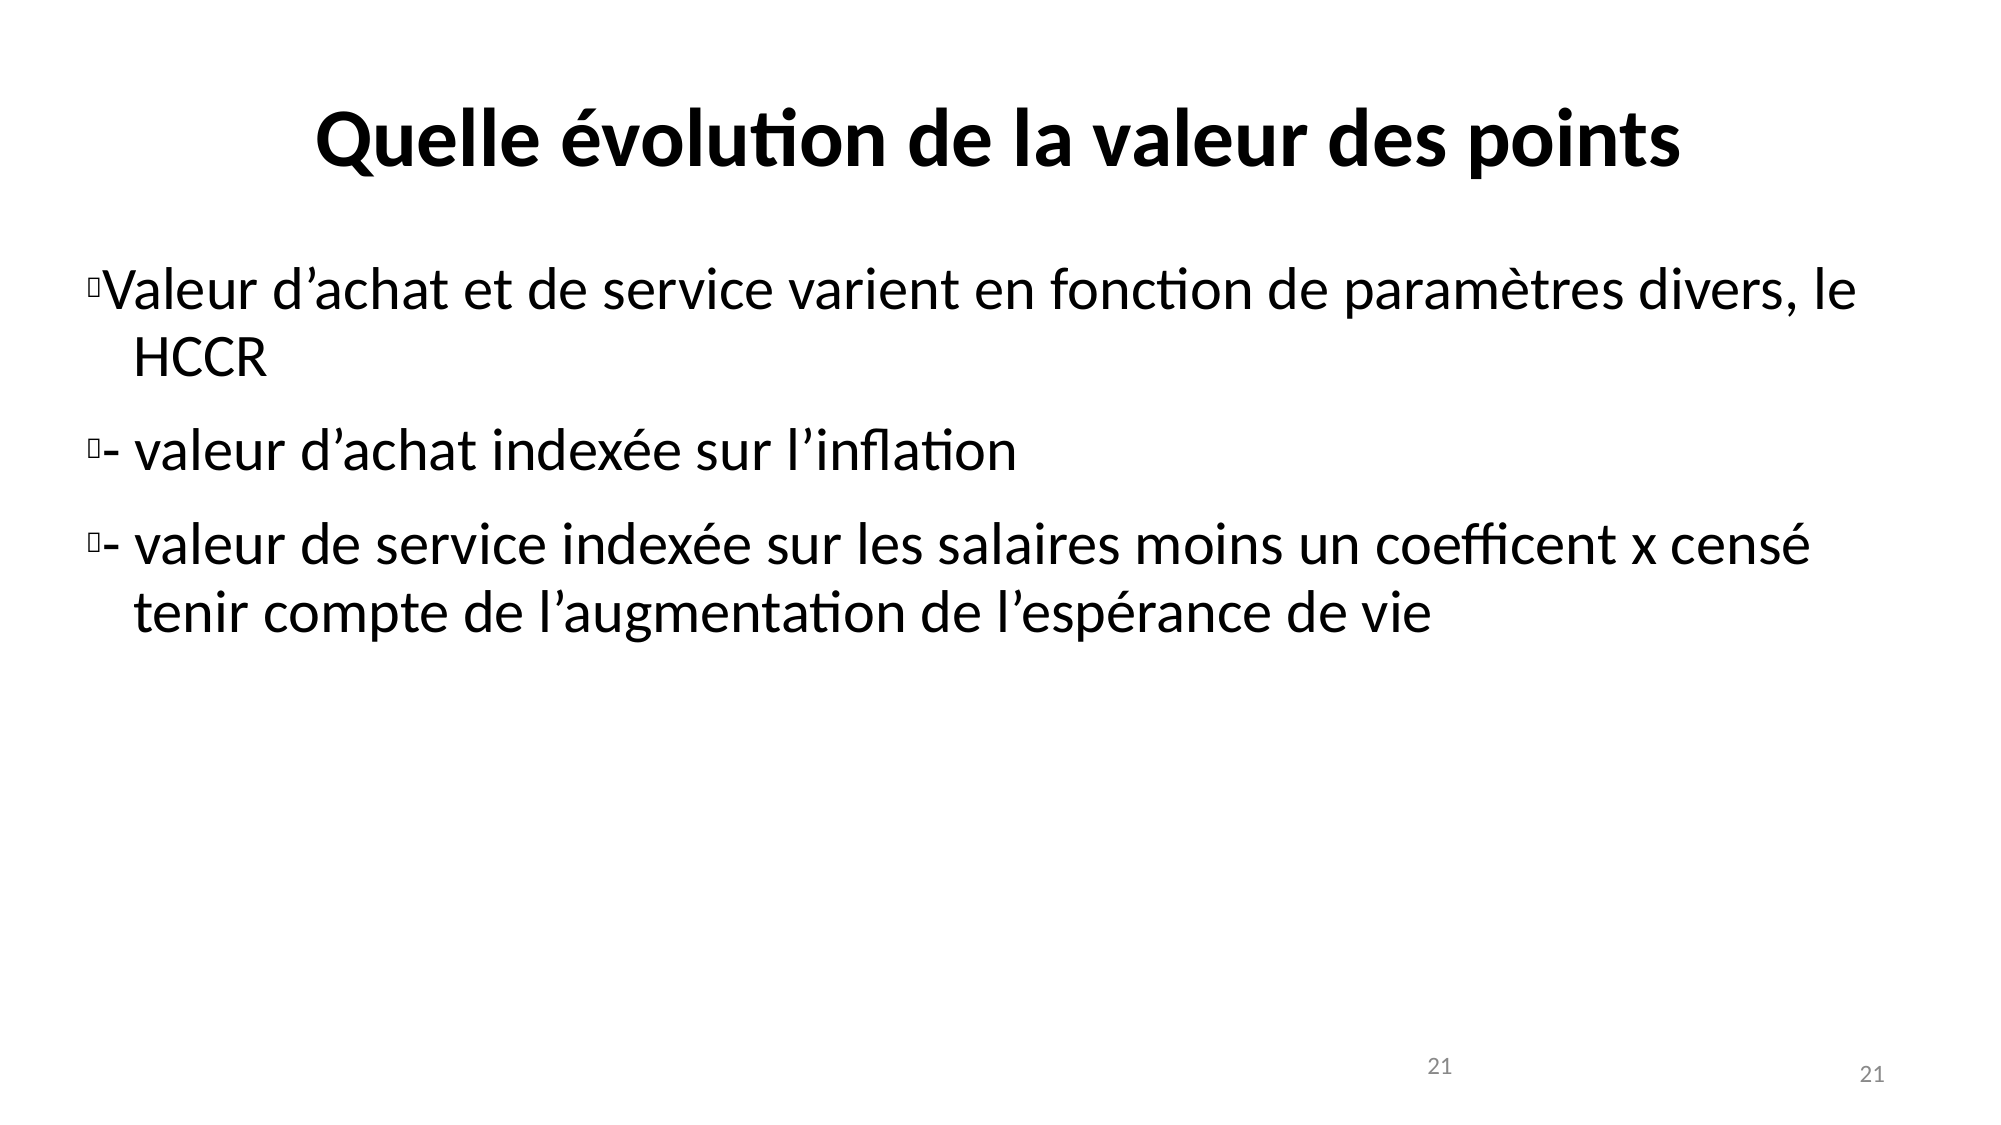

Quelle évolution de la valeur des points
Valeur d’achat et de service varient en fonction de paramètres divers, le HCCR
- valeur d’achat indexée sur l’inflation
- valeur de service indexée sur les salaires moins un coefficent x censé tenir compte de l’augmentation de l’espérance de vie